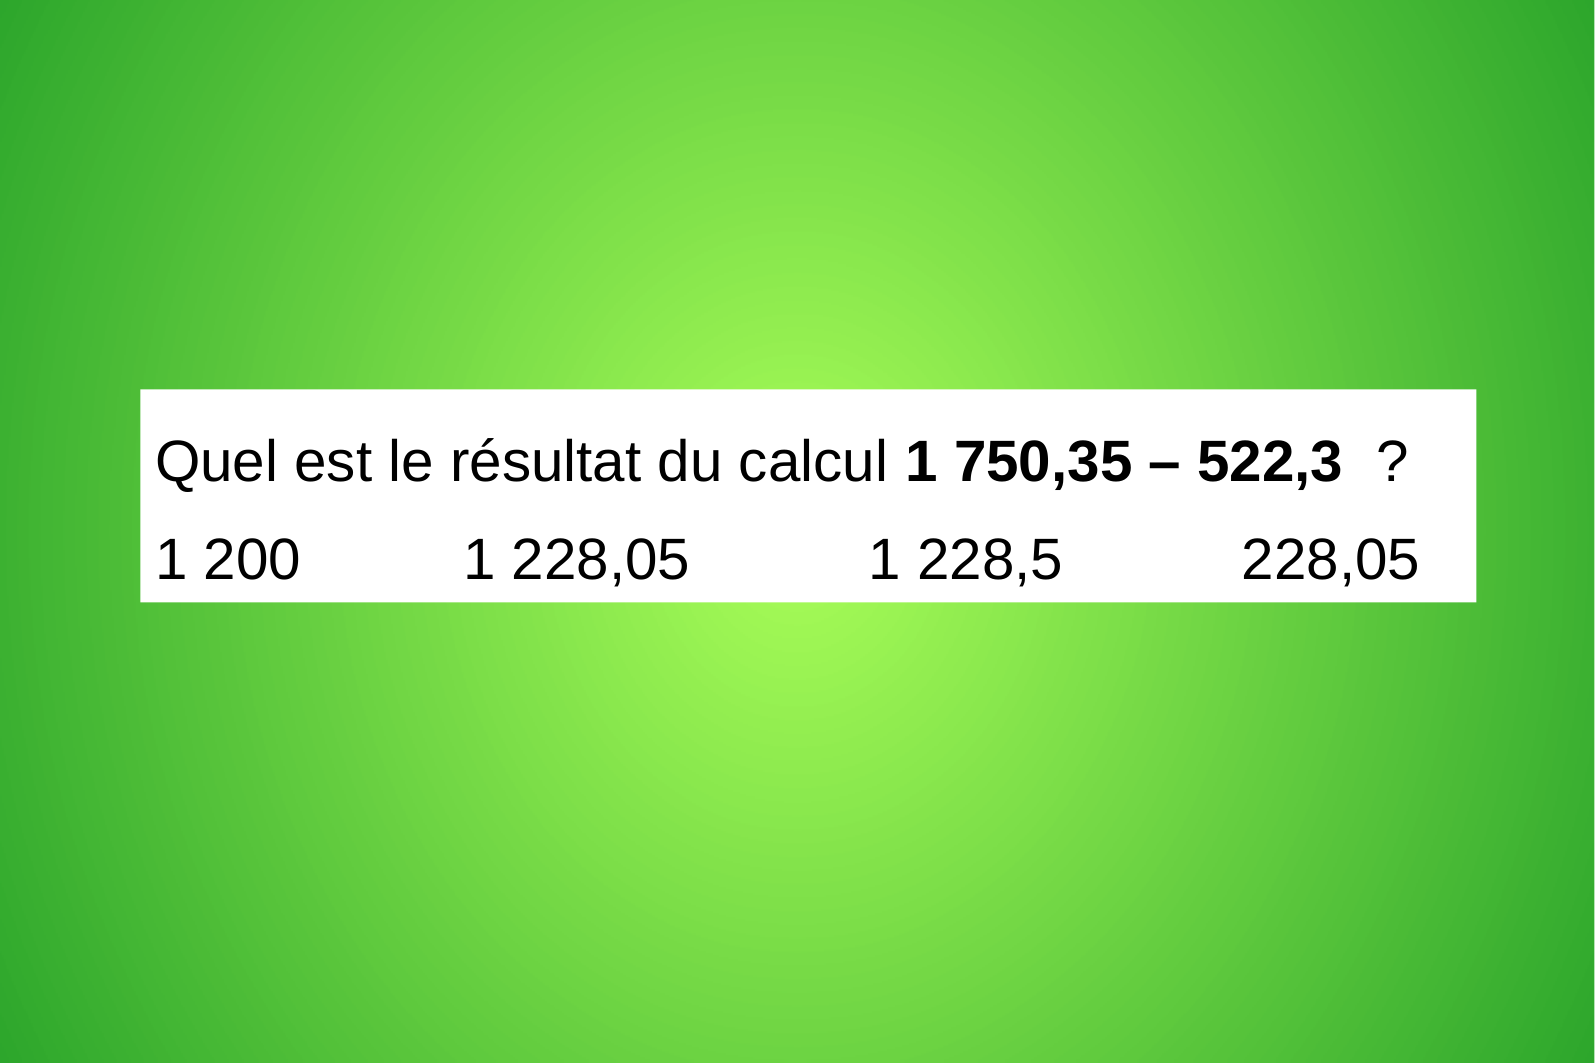

Quel est le résultat du calcul 1 750,35 – 522,3 ?
1 200 1 228,05 1 228,5 228,05